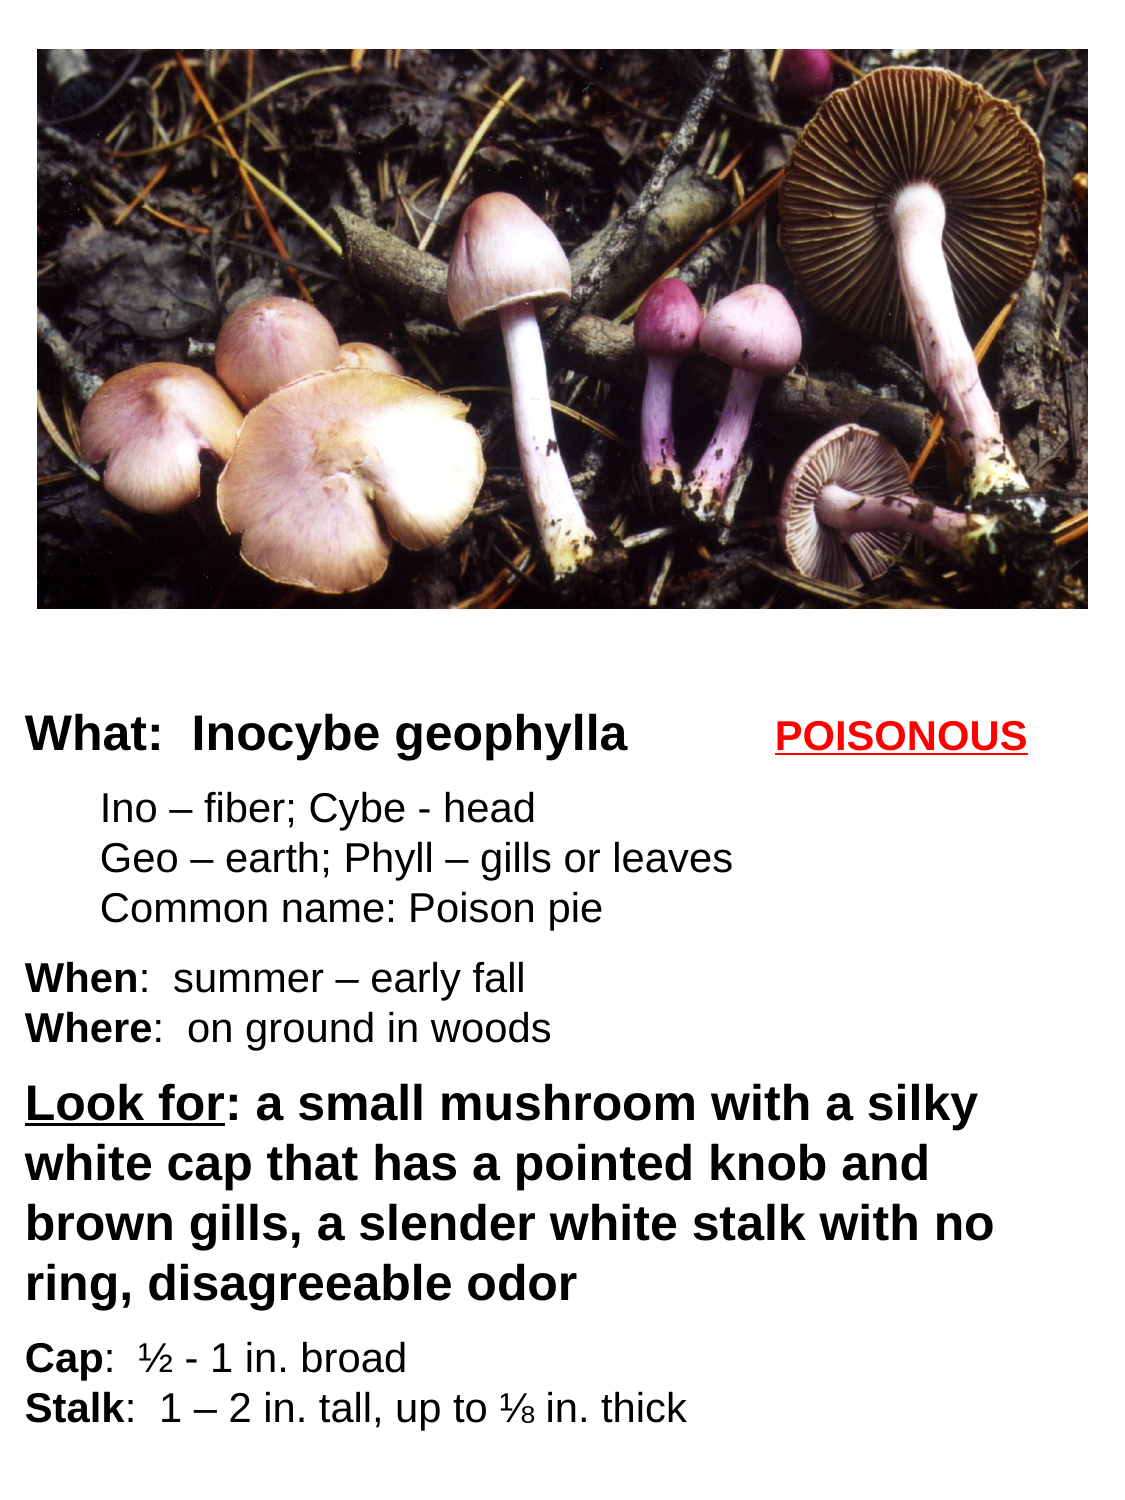

What: Inocybe geophylla	POISONOUS
Ino – fiber; Cybe - head
Geo – earth; Phyll – gills or leaves
Common name: Poison pie
When: summer – early fall
Where: on ground in woods
Look for: a small mushroom with a silky white cap that has a pointed knob and brown gills, a slender white stalk with no ring, disagreeable odor
Cap: ½ - 1 in. broad
Stalk: 1 – 2 in. tall, up to ⅛ in. thick